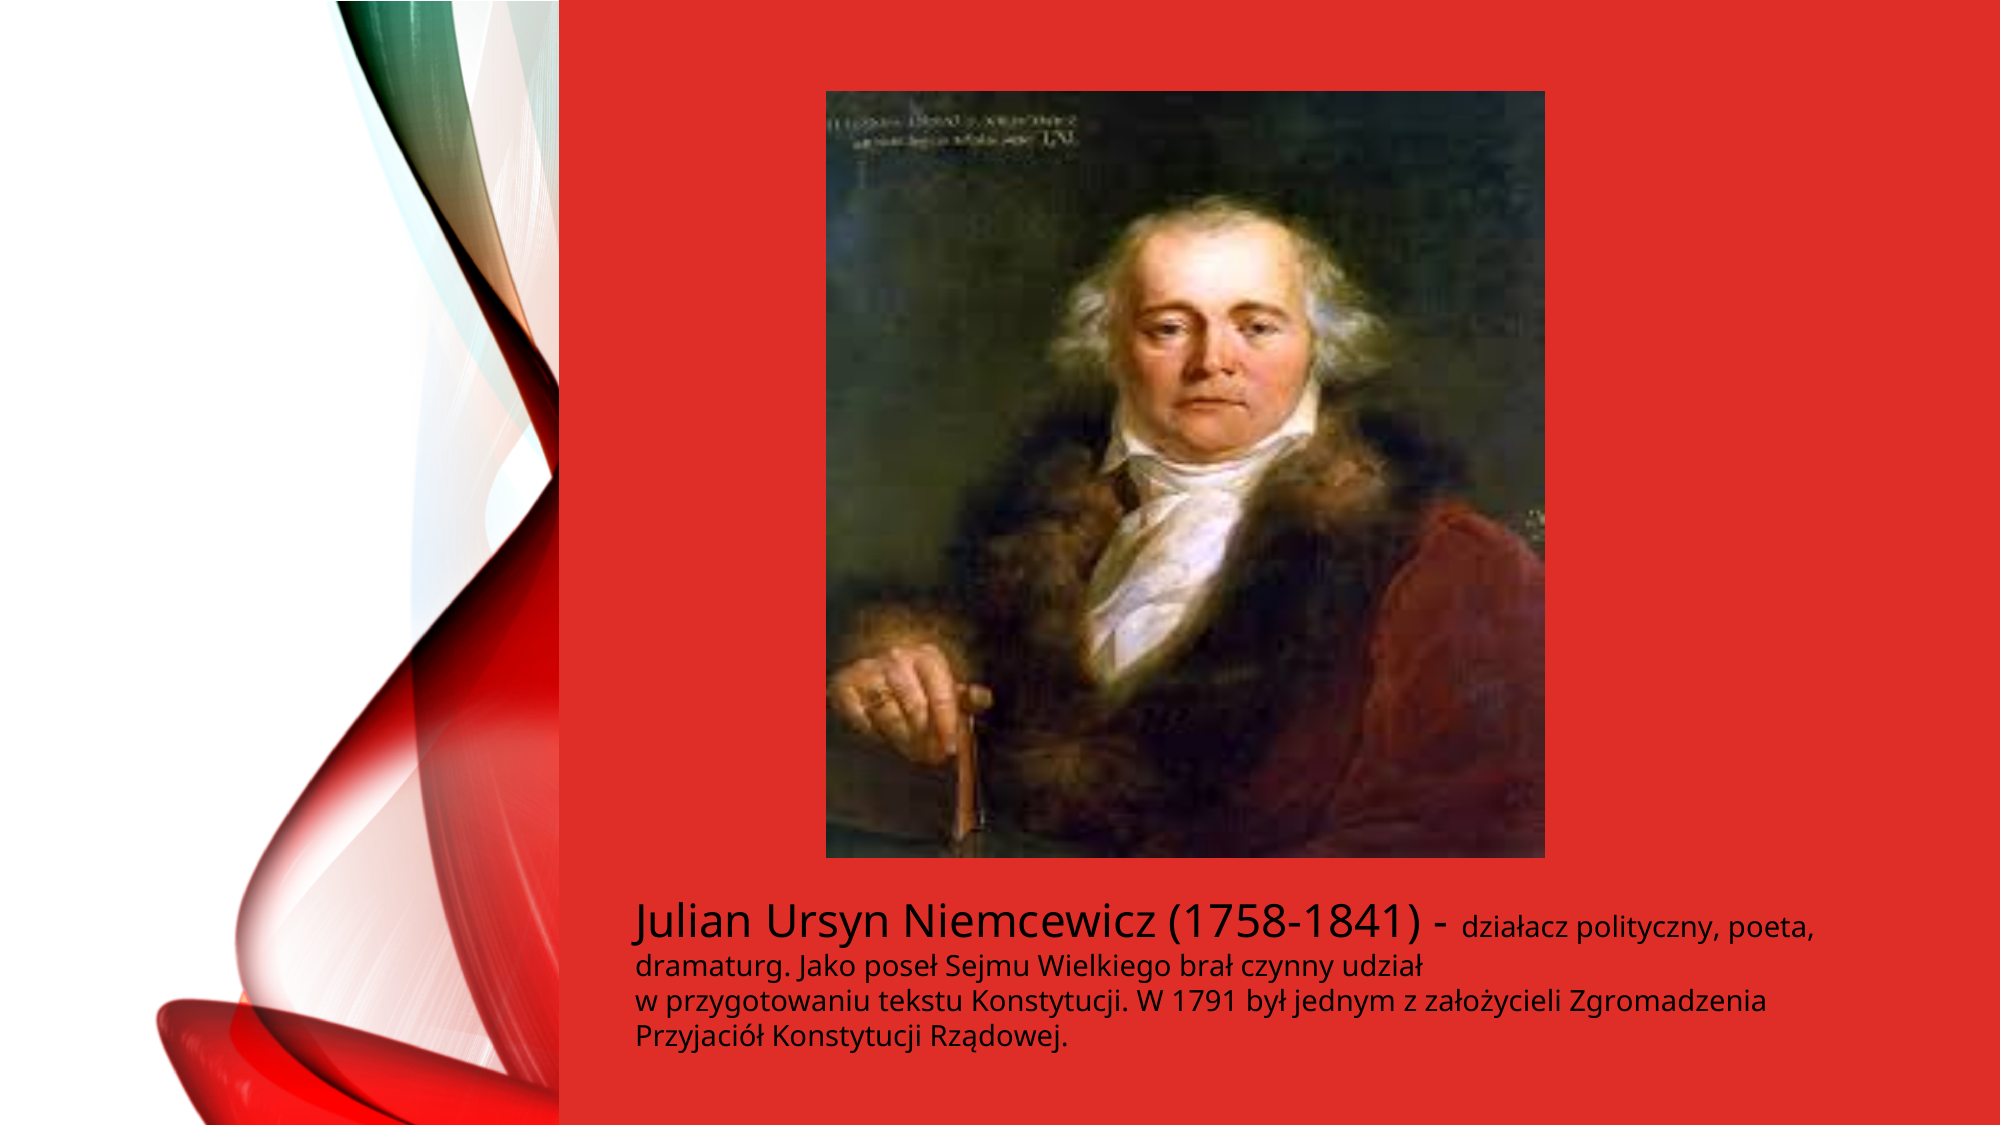

Julian Ursyn Niemcewicz (1758-1841) - działacz polityczny, poeta, dramaturg. Jako poseł Sejmu Wielkiego brał czynny udział
w przygotowaniu tekstu Konstytucji. W 1791 był jednym z założycieli Zgromadzenia Przyjaciół Konstytucji Rządowej.